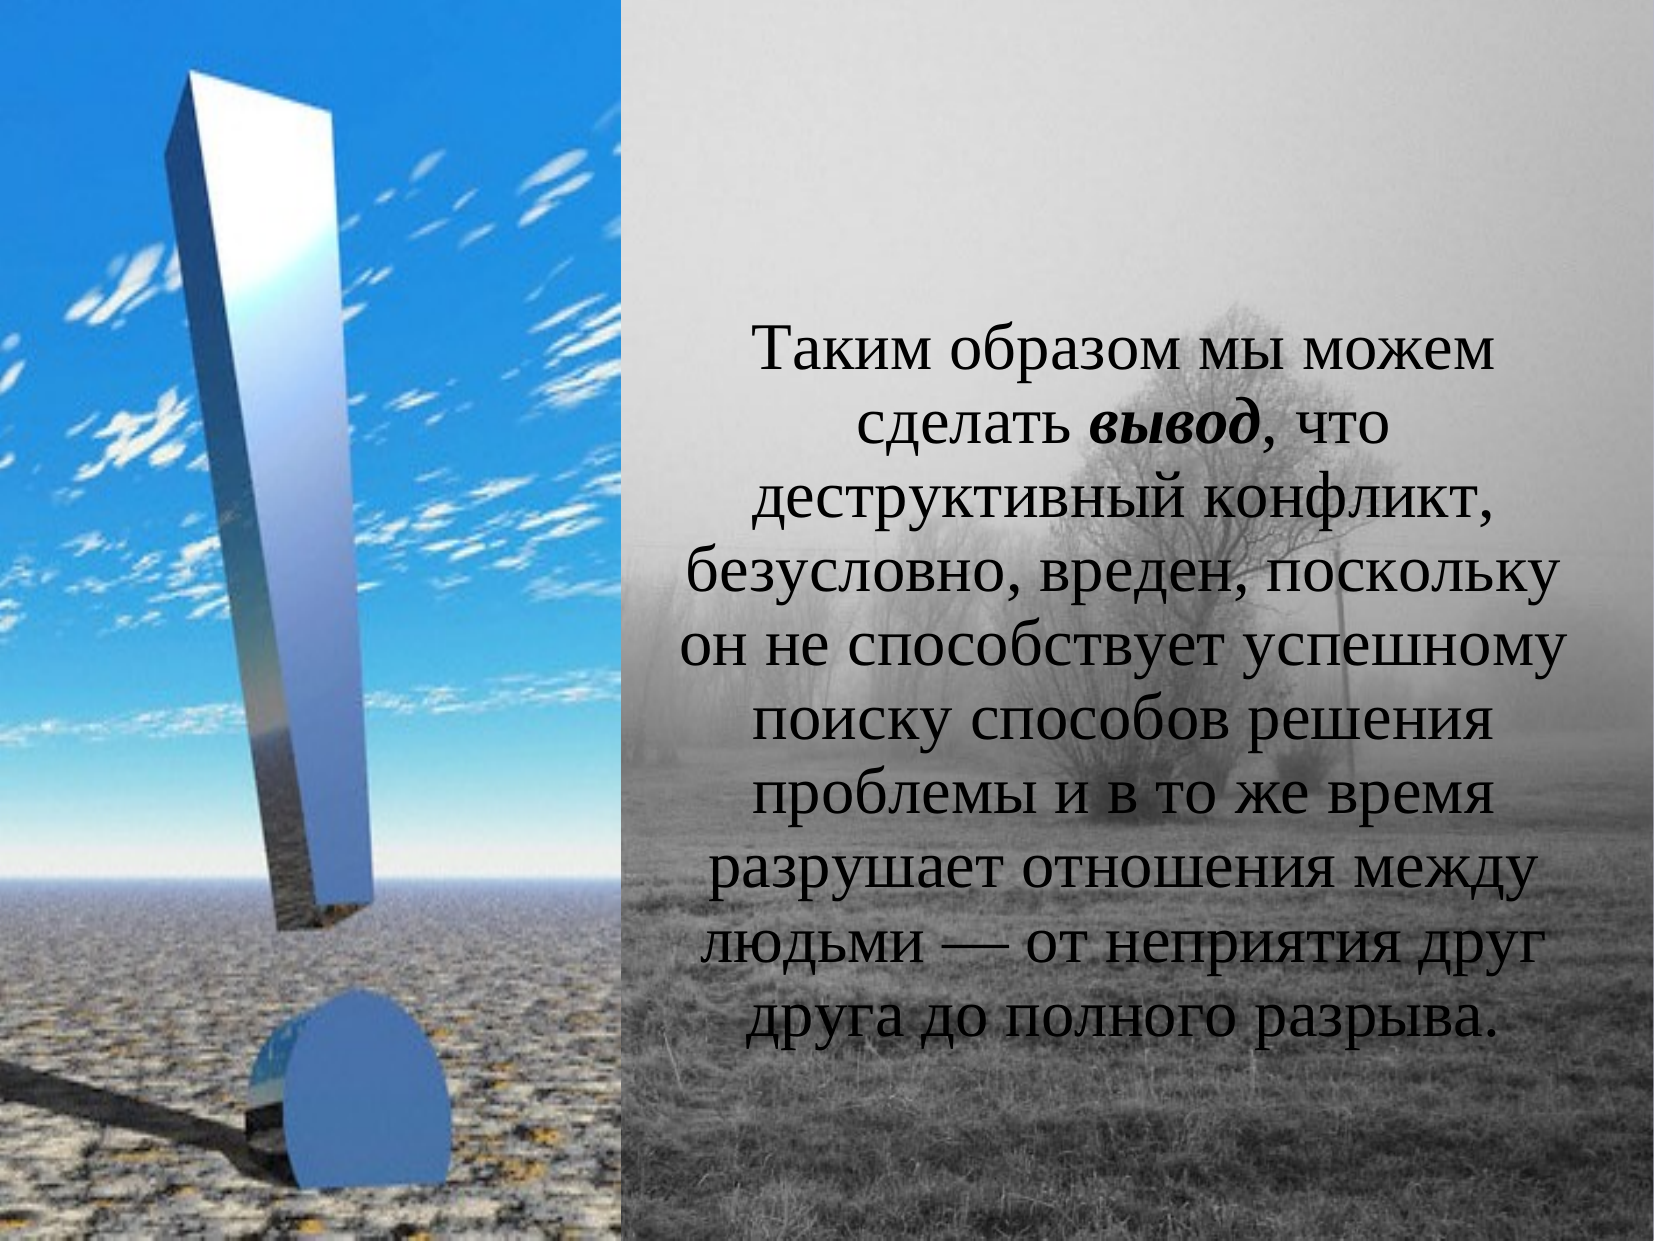

# Таким образом мы можем сделать вывод, что деструктивный конфликт, безусловно, вреден, поскольку он не способствует успешному поиску способов решения проблемы и в то же время разрушает отношения между людьми — от неприятия друг друга до полного разрыва.